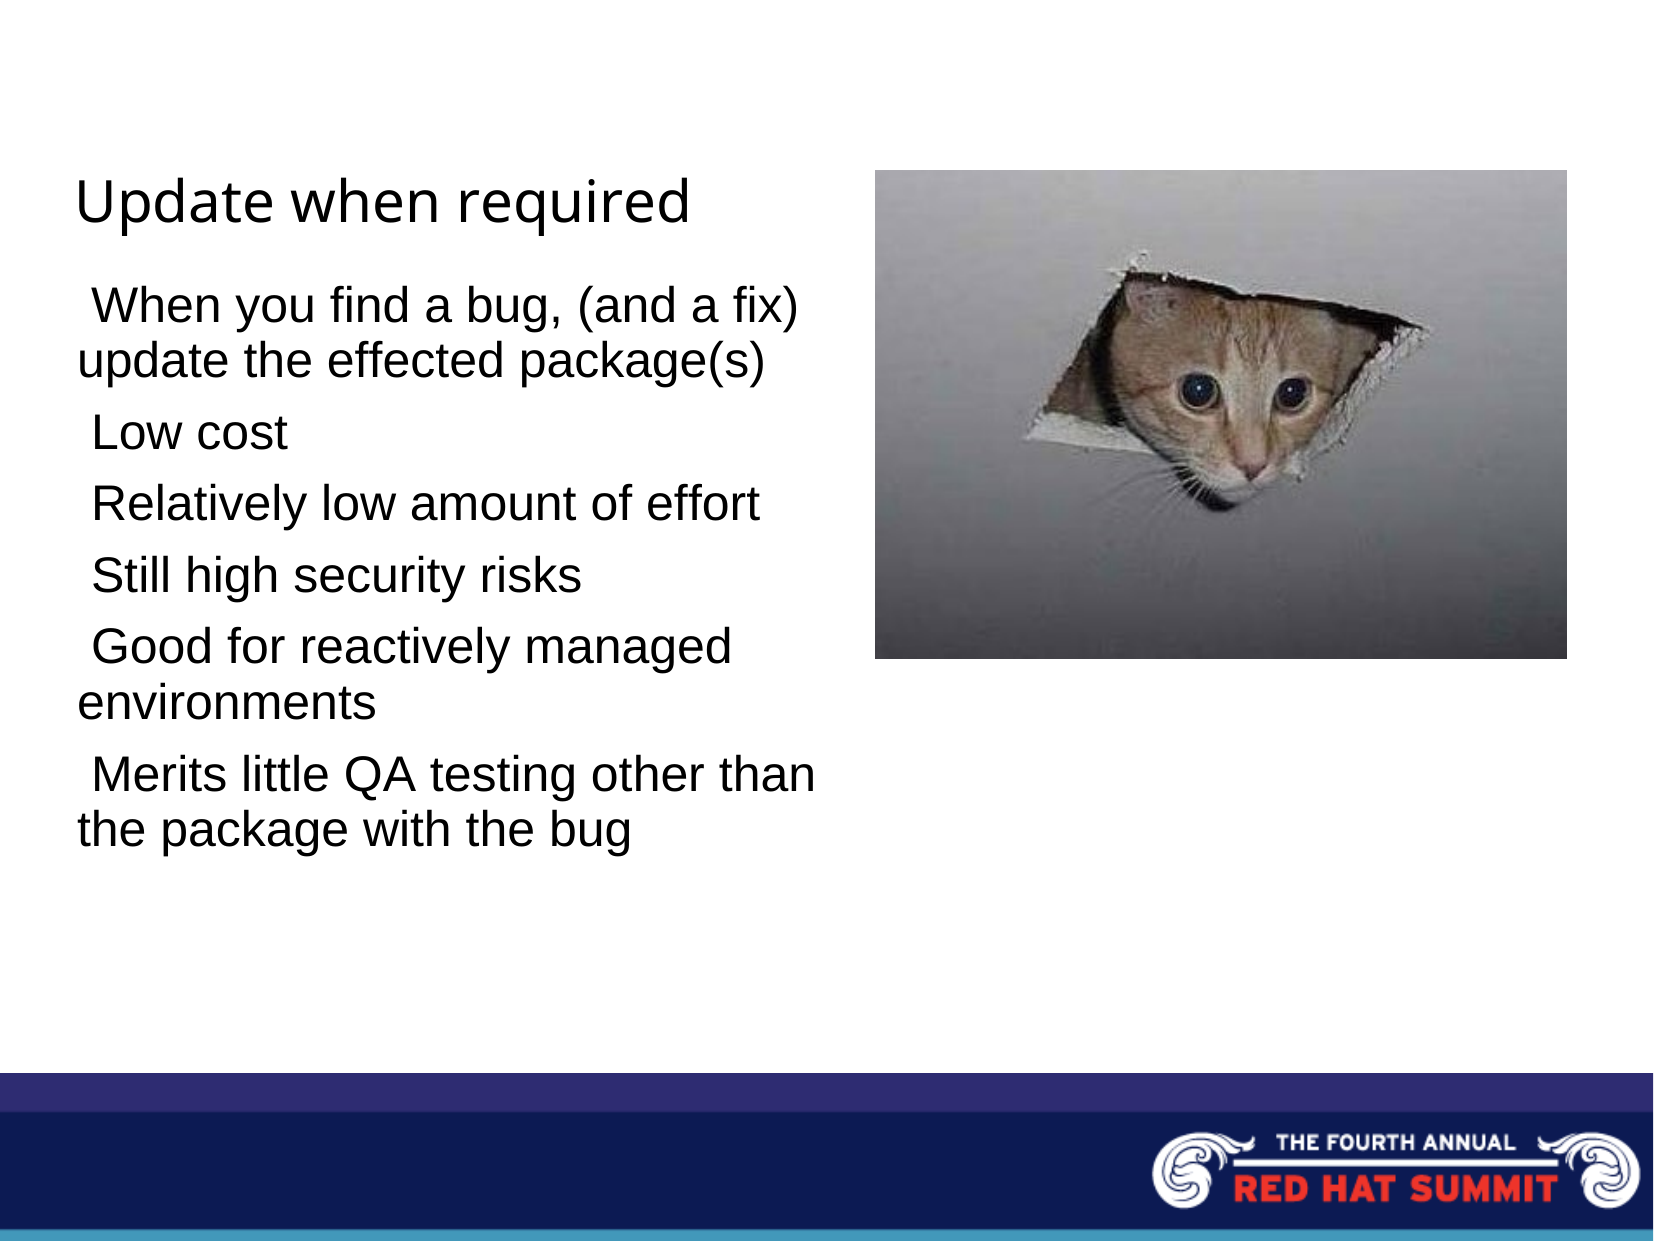

# Update when required
 When you find a bug, (and a fix) update the effected package(s)
 Low cost
 Relatively low amount of effort
 Still high security risks
 Good for reactively managed environments
 Merits little QA testing other than the package with the bug